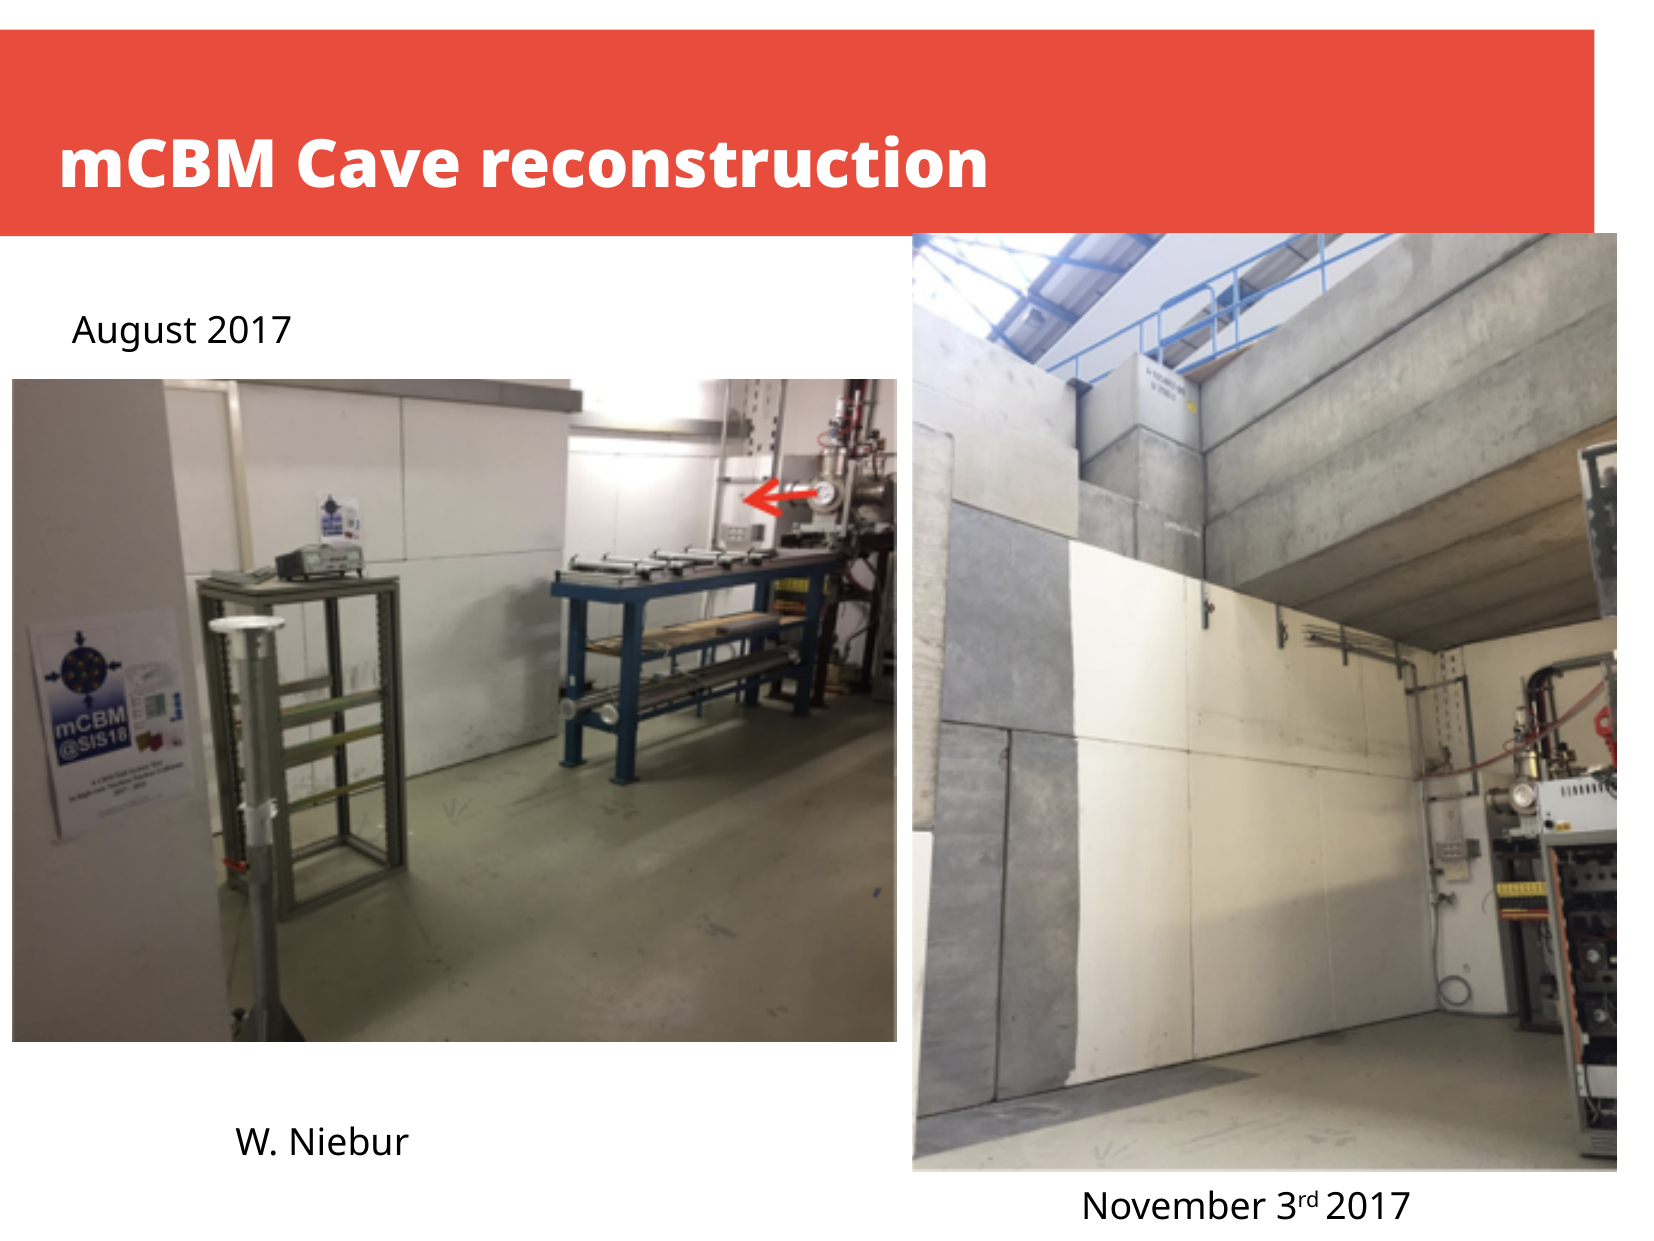

# mCBM Cave reconstruction
August 2017
W. Niebur
November 3rd 2017